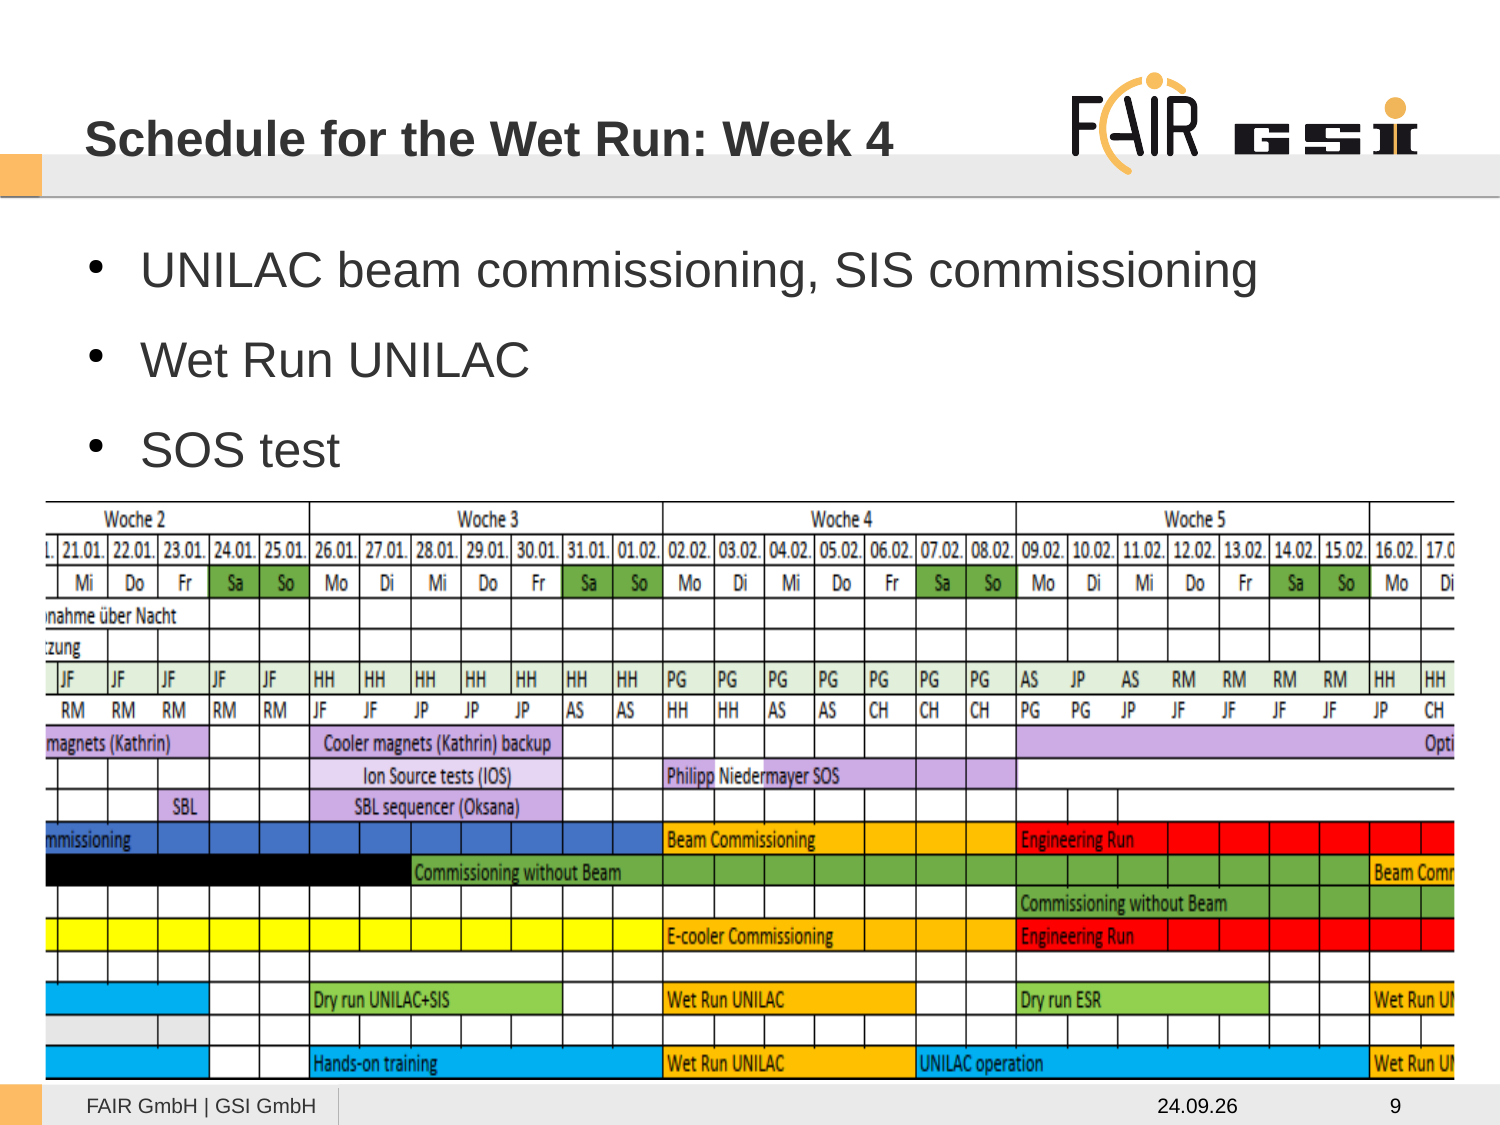

# Schedule for the Wet Run: Week 4
UNILAC beam commissioning, SIS commissioning
Wet Run UNILAC
SOS test